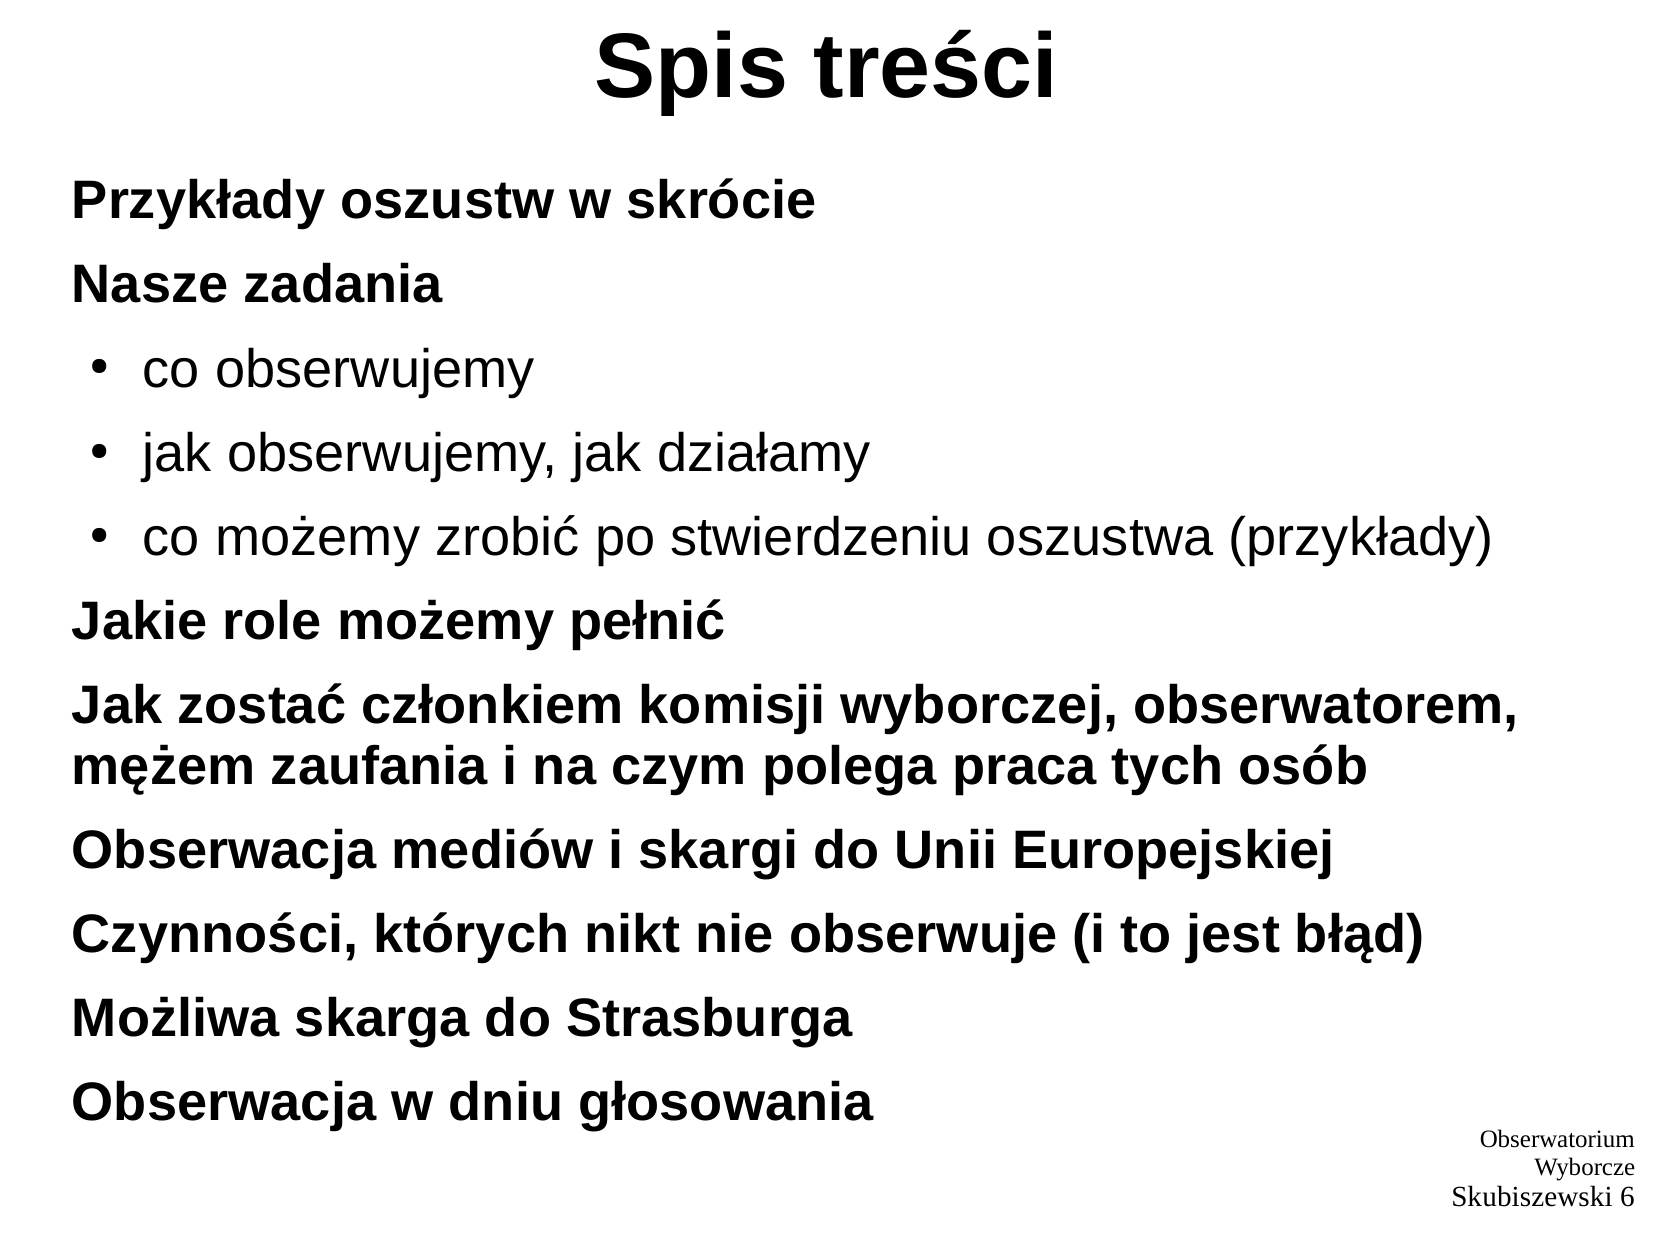

# Spis treści
Przykłady oszustw w skrócie
Nasze zadania
co obserwujemy
jak obserwujemy, jak działamy
co możemy zrobić po stwierdzeniu oszustwa (przykłady)
Jakie role możemy pełnić
Jak zostać członkiem komisji wyborczej, obserwatorem, mężem zaufania i na czym polega praca tych osób
Obserwacja mediów i skargi do Unii Europejskiej
Czynności, których nikt nie obserwuje (i to jest błąd)
Możliwa skarga do Strasburga
Obserwacja w dniu głosowania
6